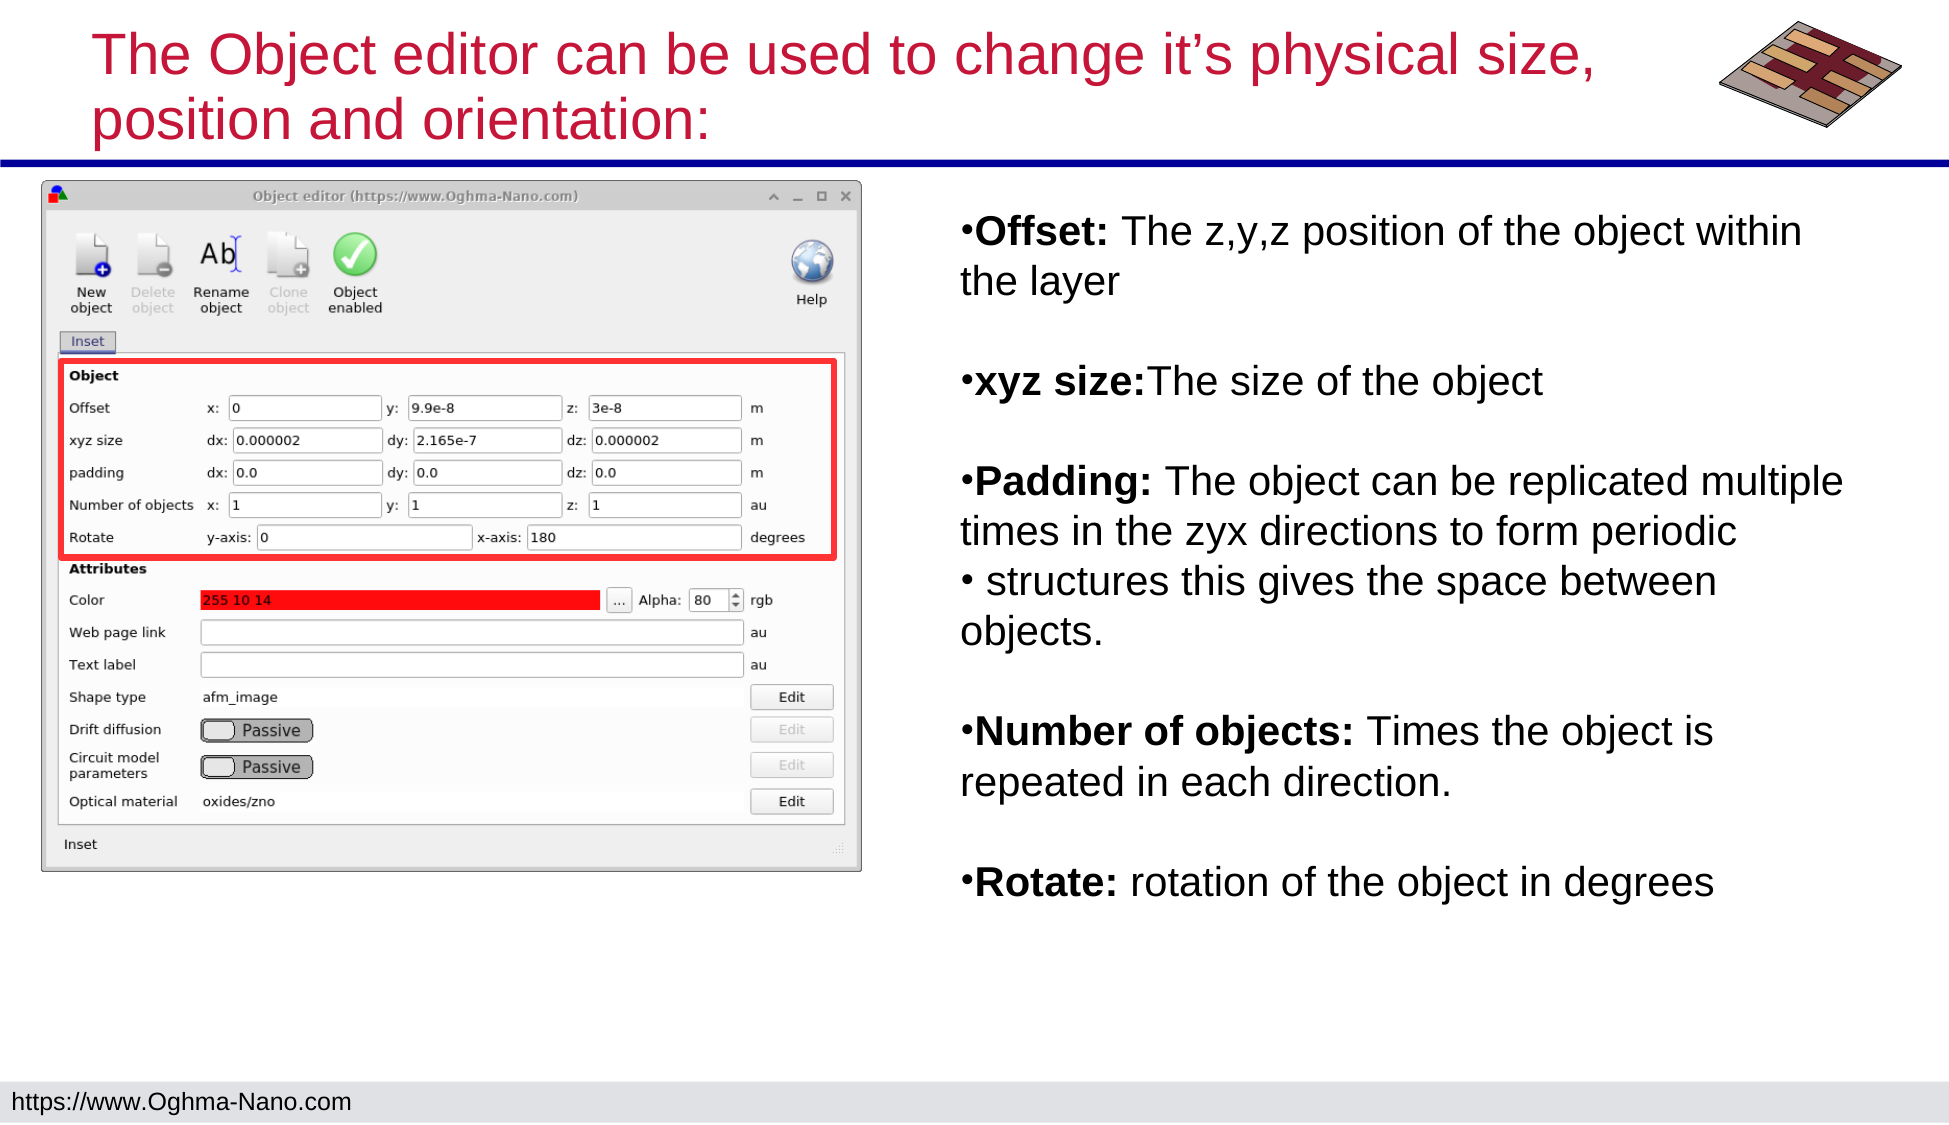

# The Object editor can be used to change it’s physical size, position and orientation:
Offset: The z,y,z position of the object within the layer
xyz size:The size of the object
Padding: The object can be replicated multiple times in the zyx directions to form periodic
 structures this gives the space between objects.
Number of objects: Times the object is repeated in each direction.
Rotate: rotation of the object in degrees